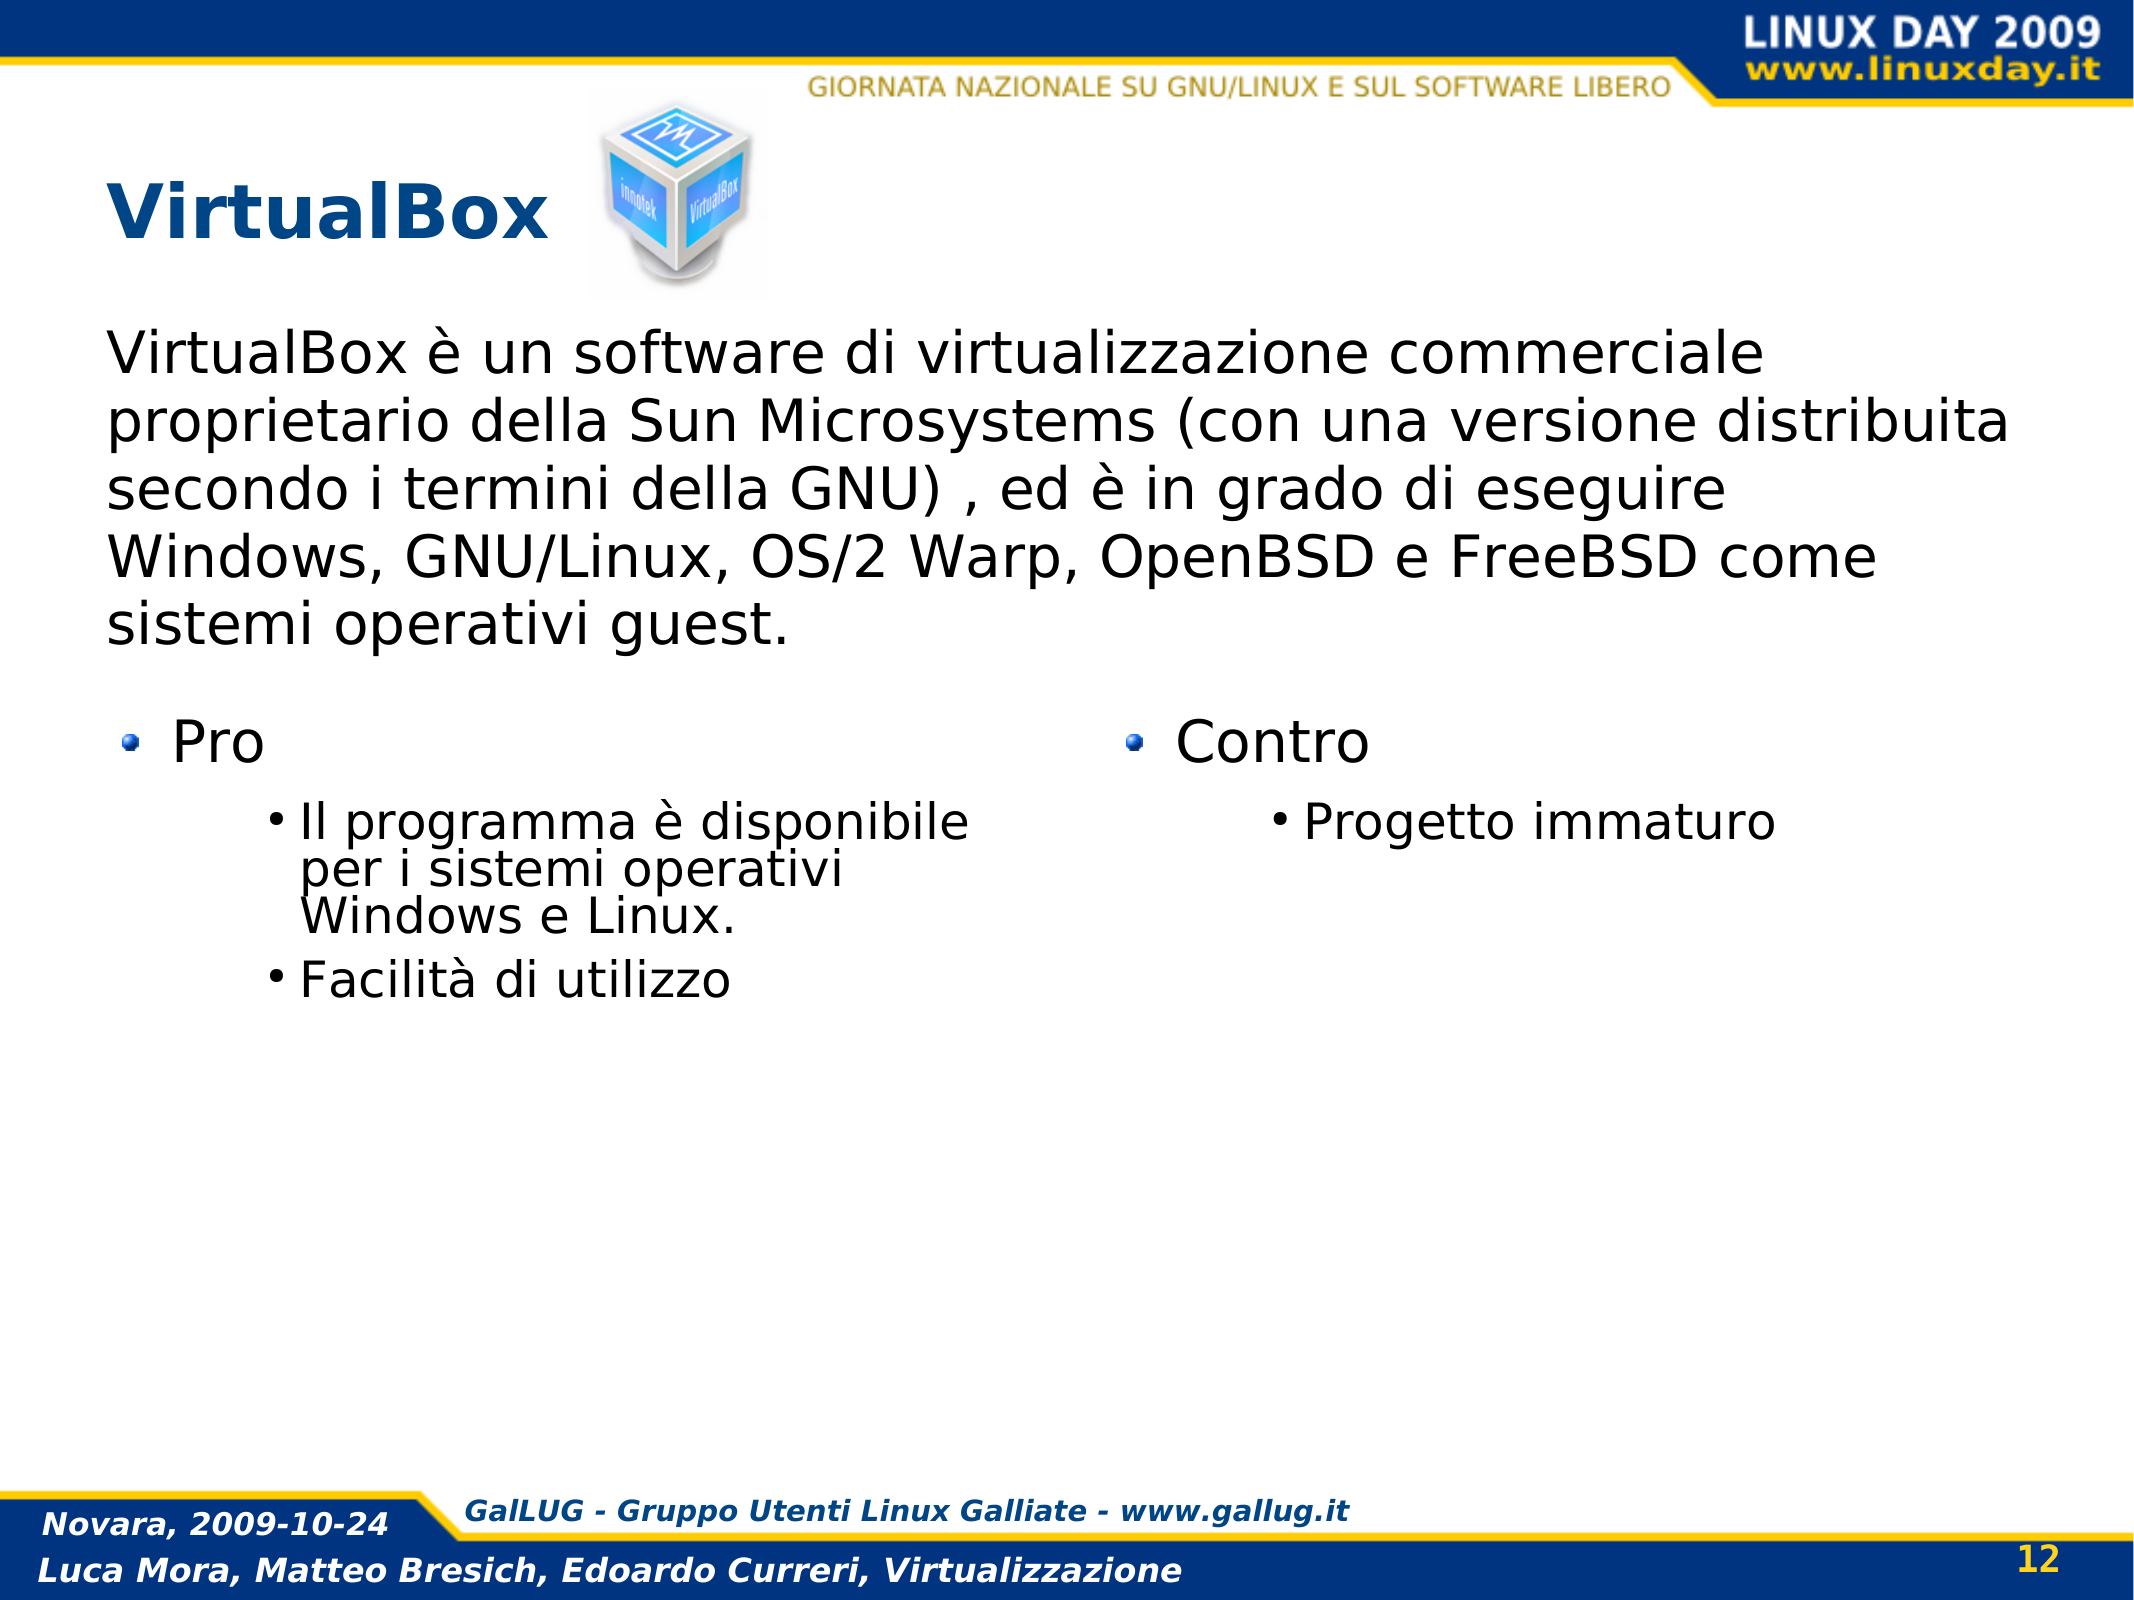

# VirtualBox
VirtualBox è un software di virtualizzazione commerciale proprietario della Sun Microsystems (con una versione distribuita secondo i termini della GNU) , ed è in grado di eseguire Windows, GNU/Linux, OS/2 Warp, OpenBSD e FreeBSD come sistemi operativi guest.
Pro
Il programma è disponibile per i sistemi operativi Windows e Linux.
Facilità di utilizzo
Contro
Progetto immaturo